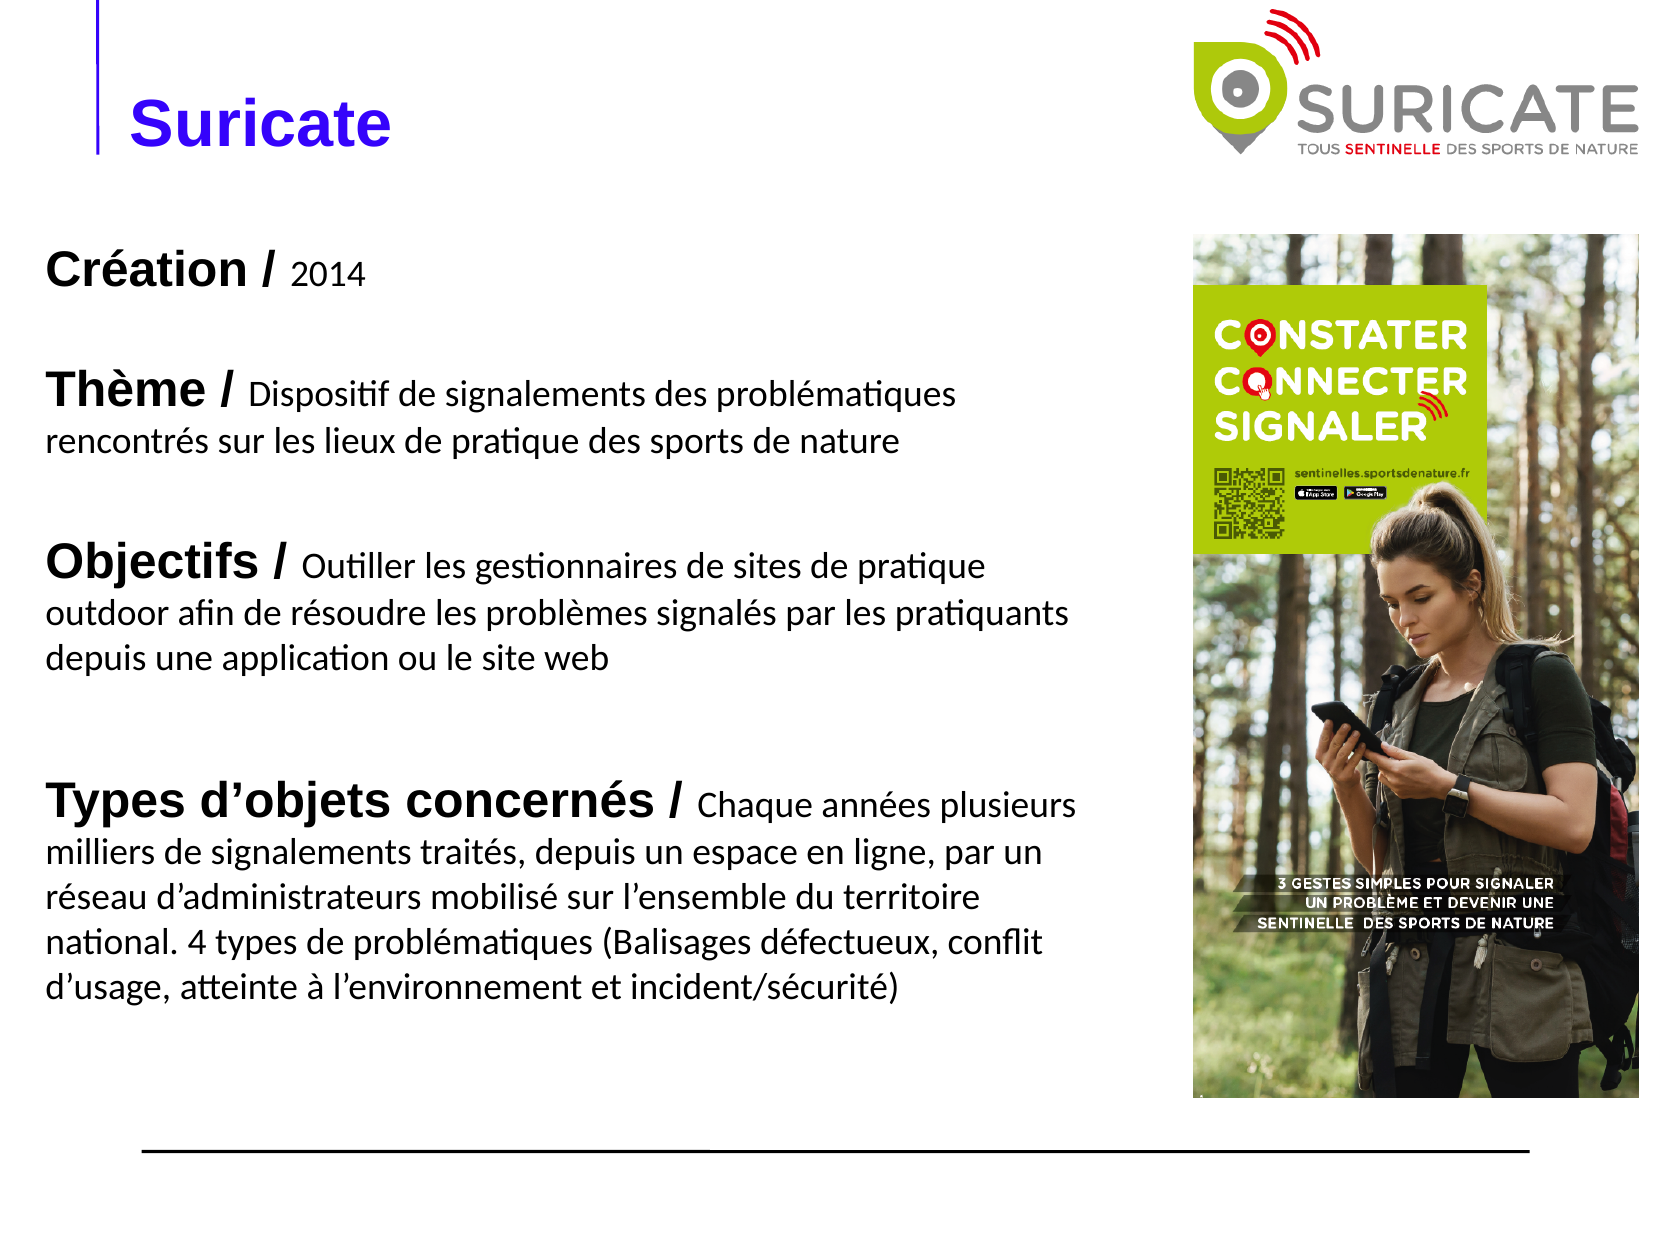

Suricate
# Création / 2014 Thème / Dispositif de signalements des problématiques rencontrés sur les lieux de pratique des sports de nature
Objectifs / Outiller les gestionnaires de sites de pratique outdoor afin de résoudre les problèmes signalés par les pratiquants depuis une application ou le site web
Types d’objets concernés / Chaque années plusieurs milliers de signalements traités, depuis un espace en ligne, par un réseau d’administrateurs mobilisé sur l’ensemble du territoire national. 4 types de problématiques (Balisages défectueux, conflit d’usage, atteinte à l’environnement et incident/sécurité)